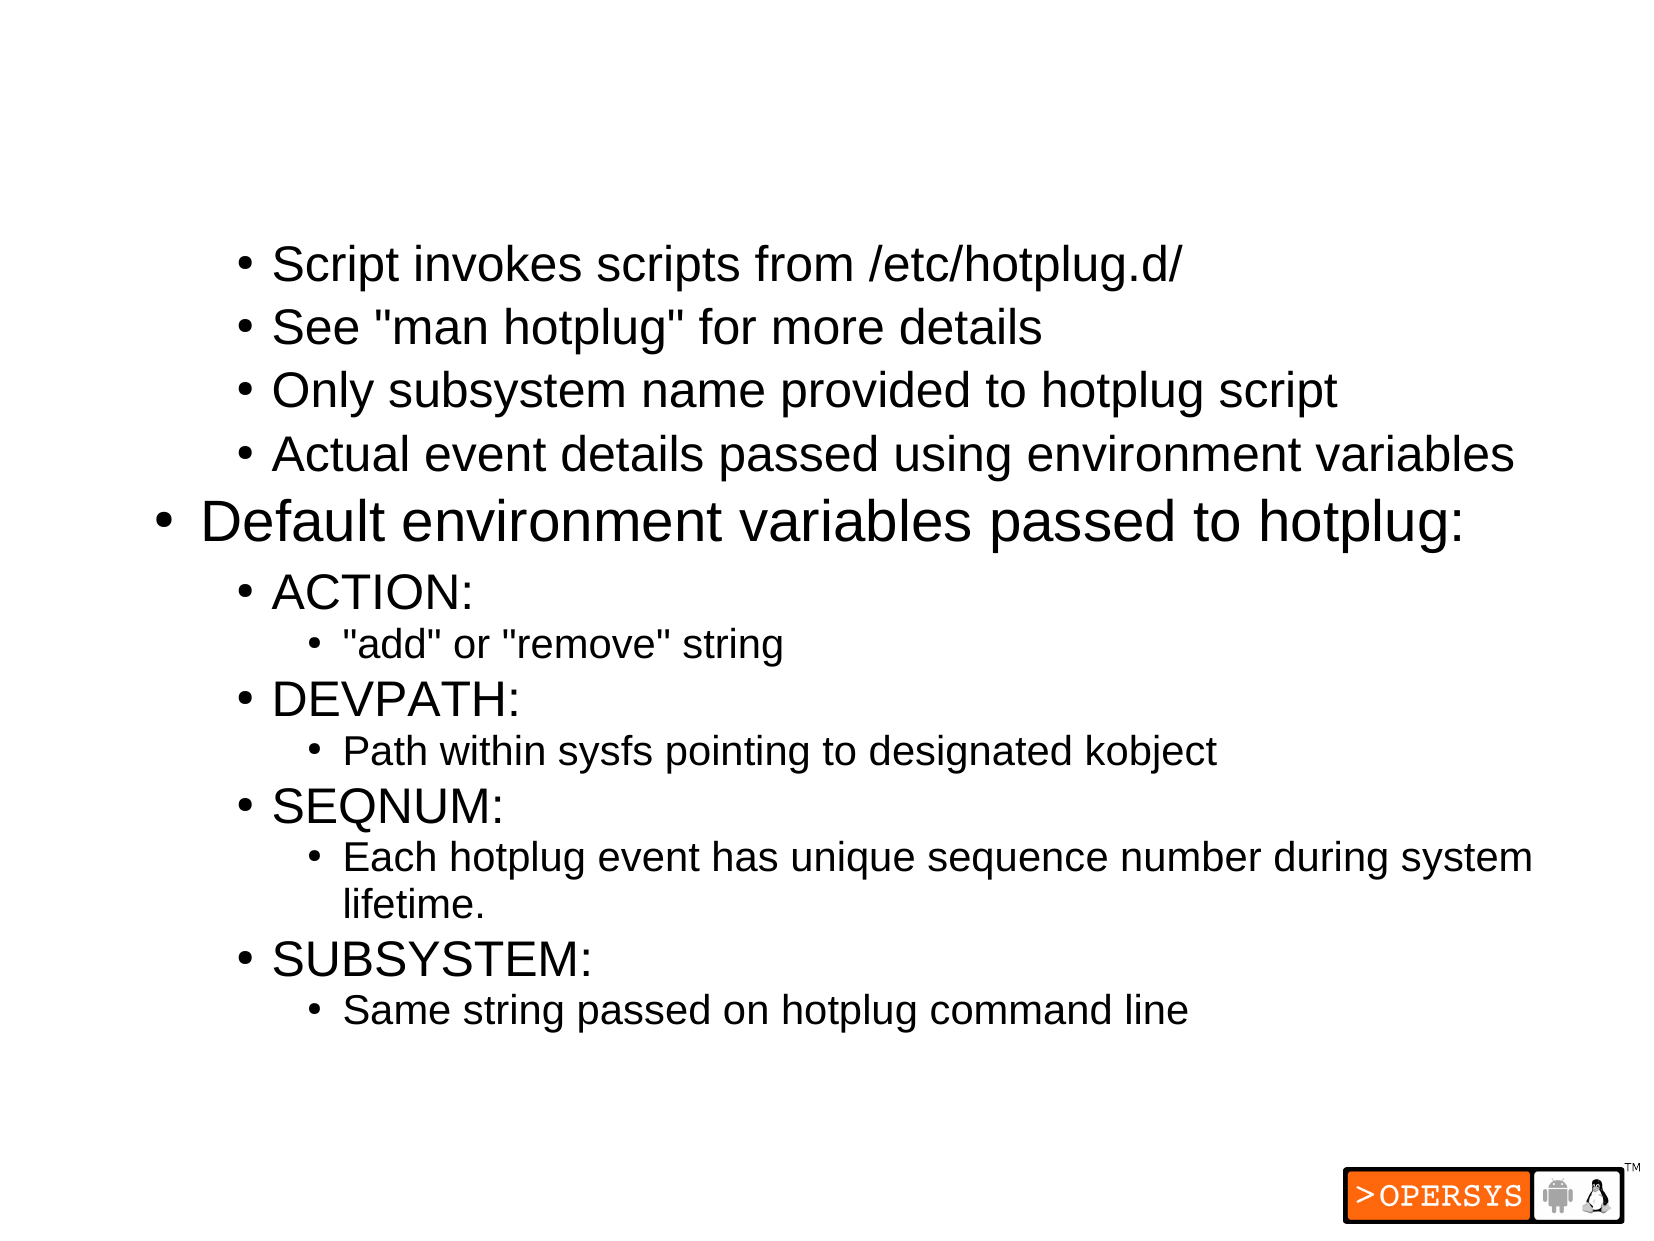

# Script invokes scripts from /etc/hotplug.d/
See "man hotplug" for more details
Only subsystem name provided to hotplug script
Actual event details passed using environment variables
Default environment variables passed to hotplug:
ACTION:
"add" or "remove" string
DEVPATH:
Path within sysfs pointing to designated kobject
SEQNUM:
Each hotplug event has unique sequence number during system lifetime.
SUBSYSTEM:
Same string passed on hotplug command line